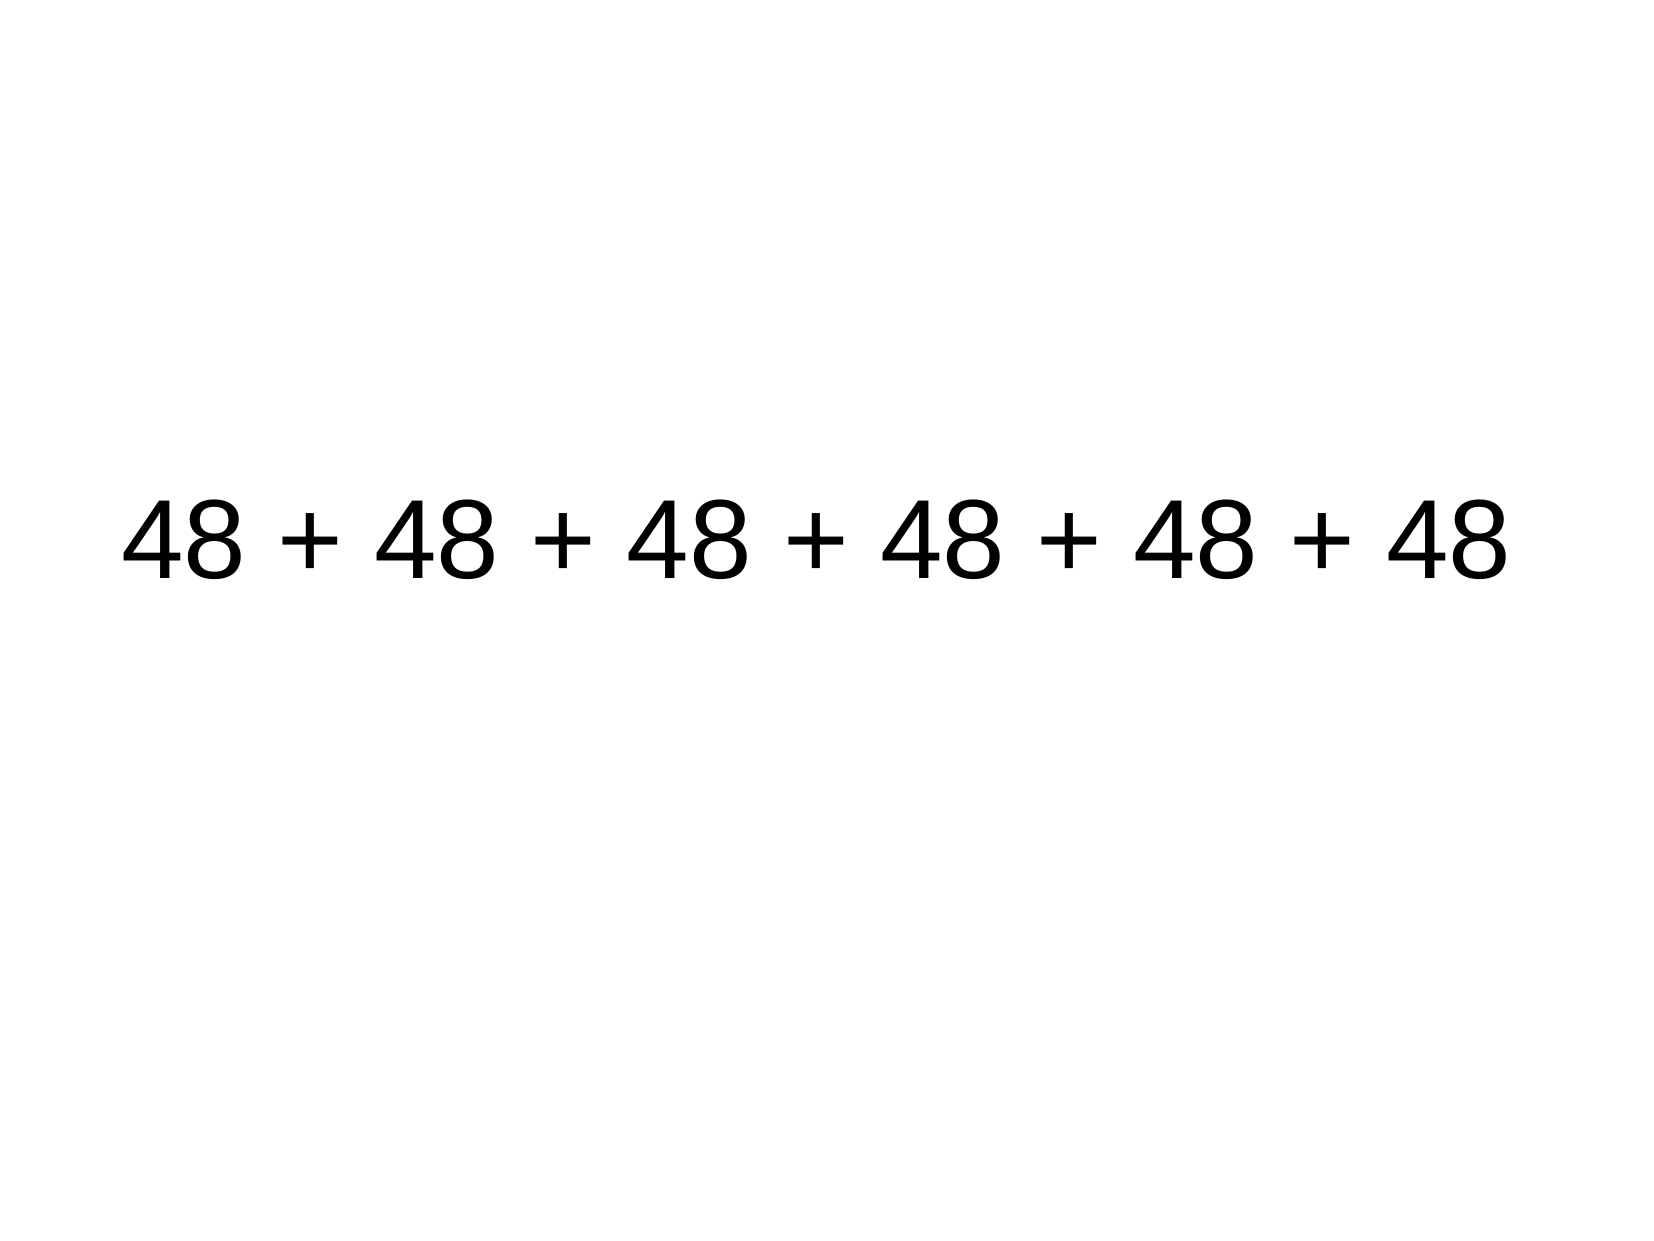

#
48 + 48 + 48 + 48 + 48 + 48